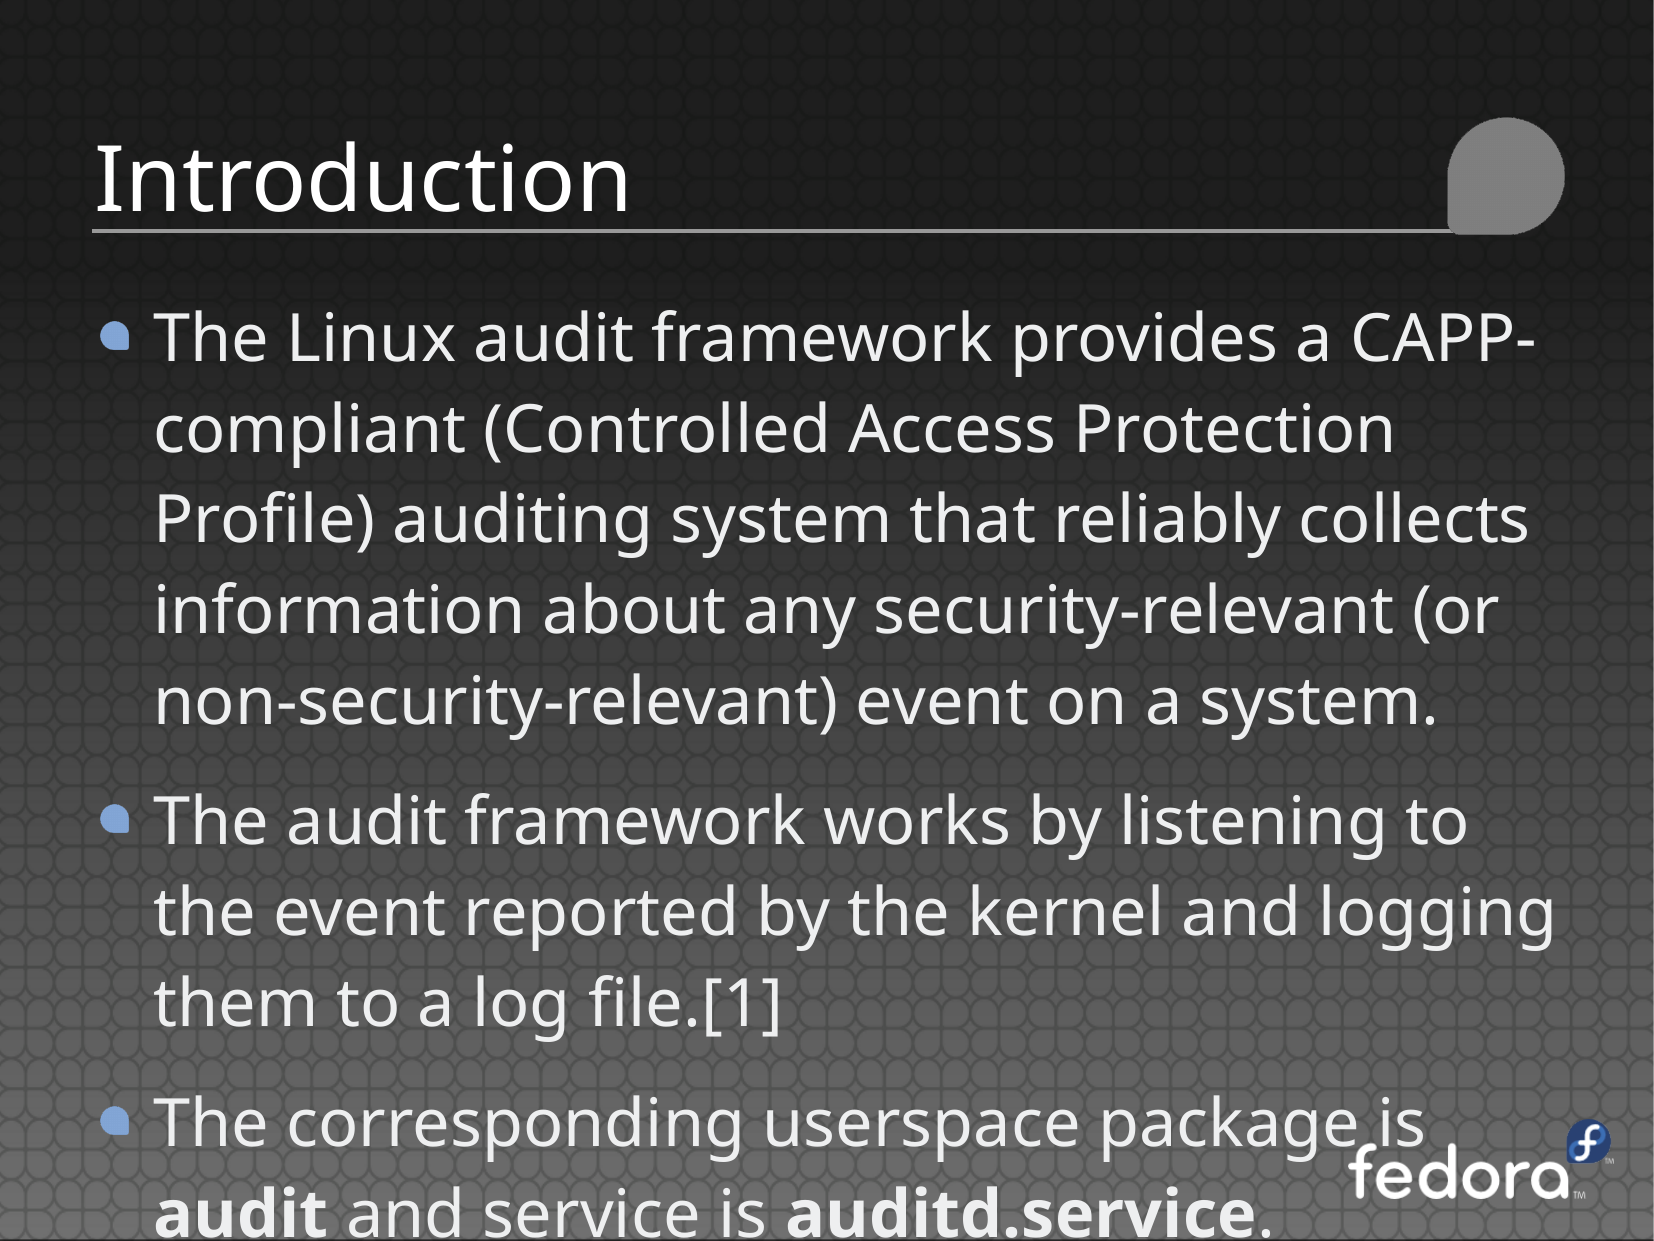

Introduction
# The Linux audit framework provides a CAPP-compliant (Controlled Access Protection Profile) auditing system that reliably collects information about any security-relevant (or non-security-relevant) event on a system.
The audit framework works by listening to the event reported by the kernel and logging them to a log file.[1]
The corresponding userspace package is audit and service is auditd.service.